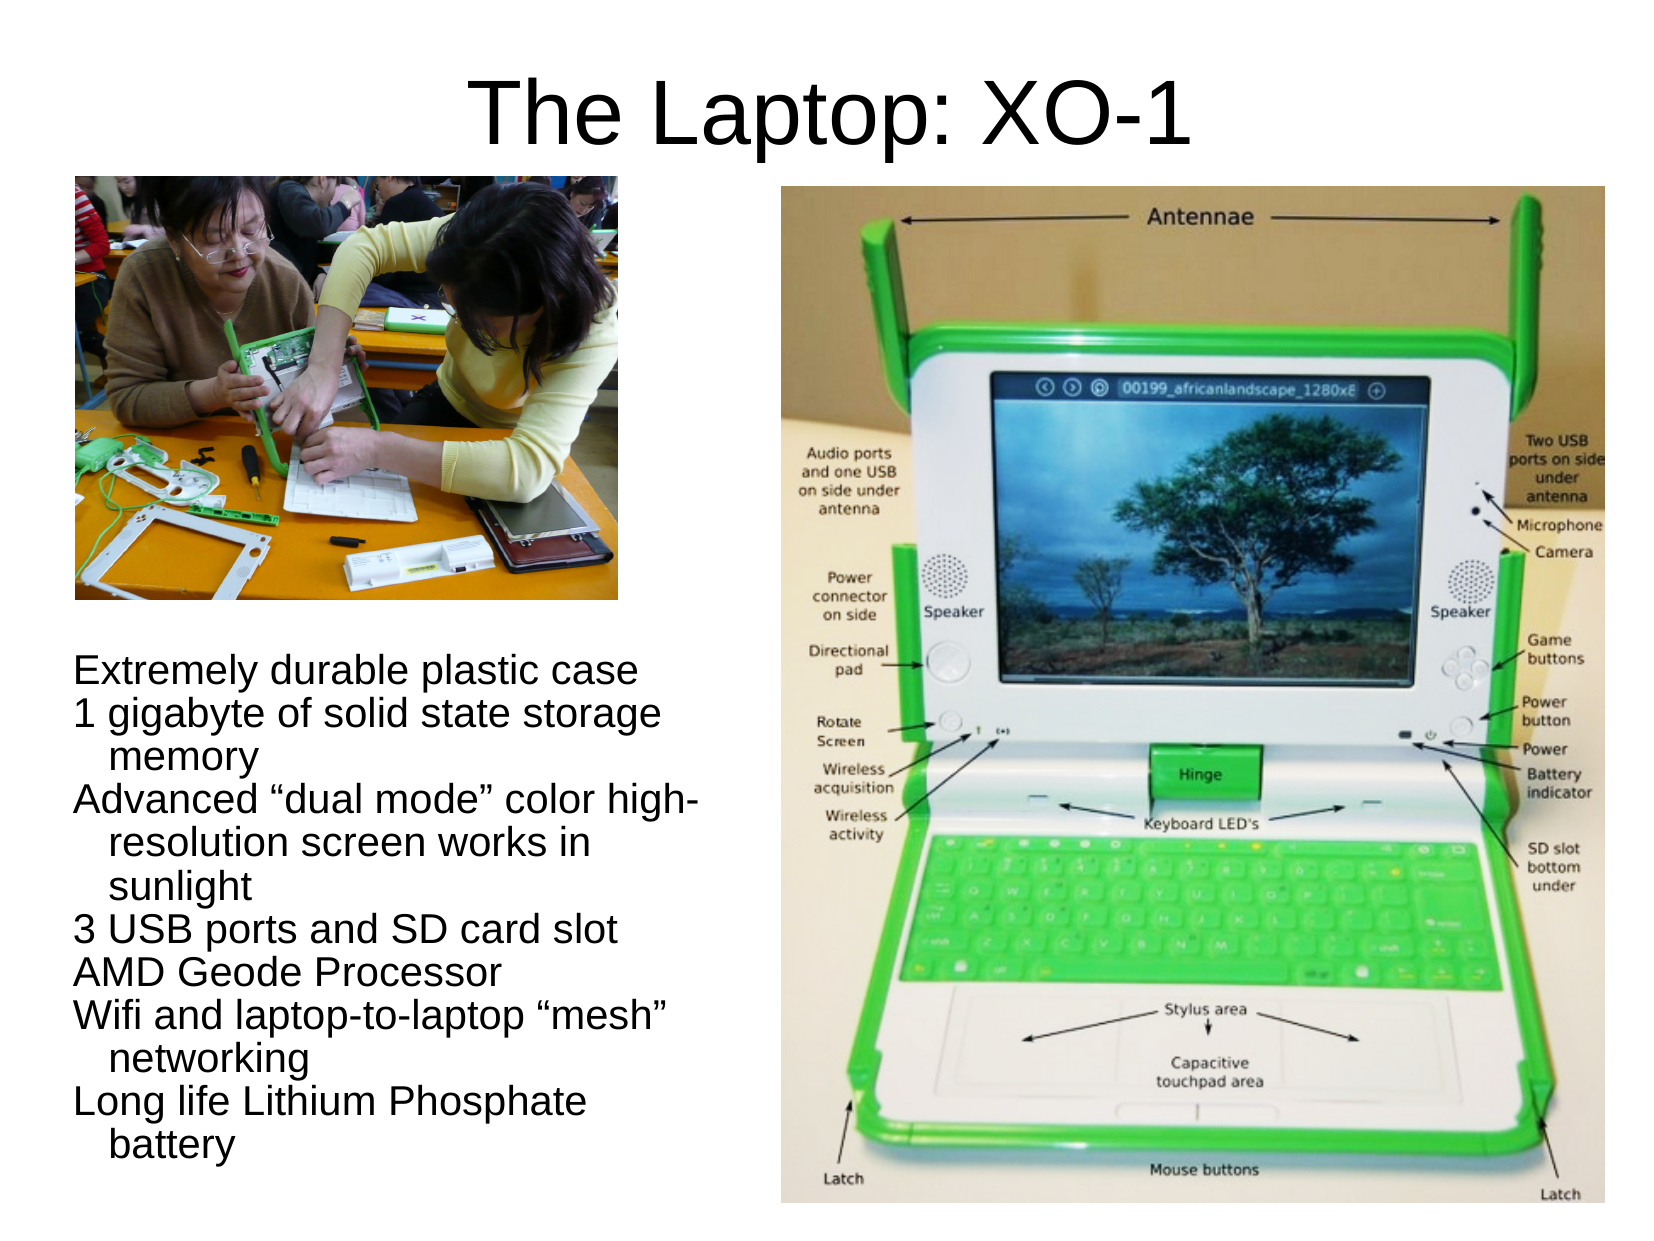

# The Laptop: XO-1
Extremely durable plastic case
1 gigabyte of solid state storage memory
Advanced “dual mode” color high-resolution screen works in sunlight
3 USB ports and SD card slot
AMD Geode Processor
Wifi and laptop-to-laptop “mesh” networking
Long life Lithium Phosphate battery